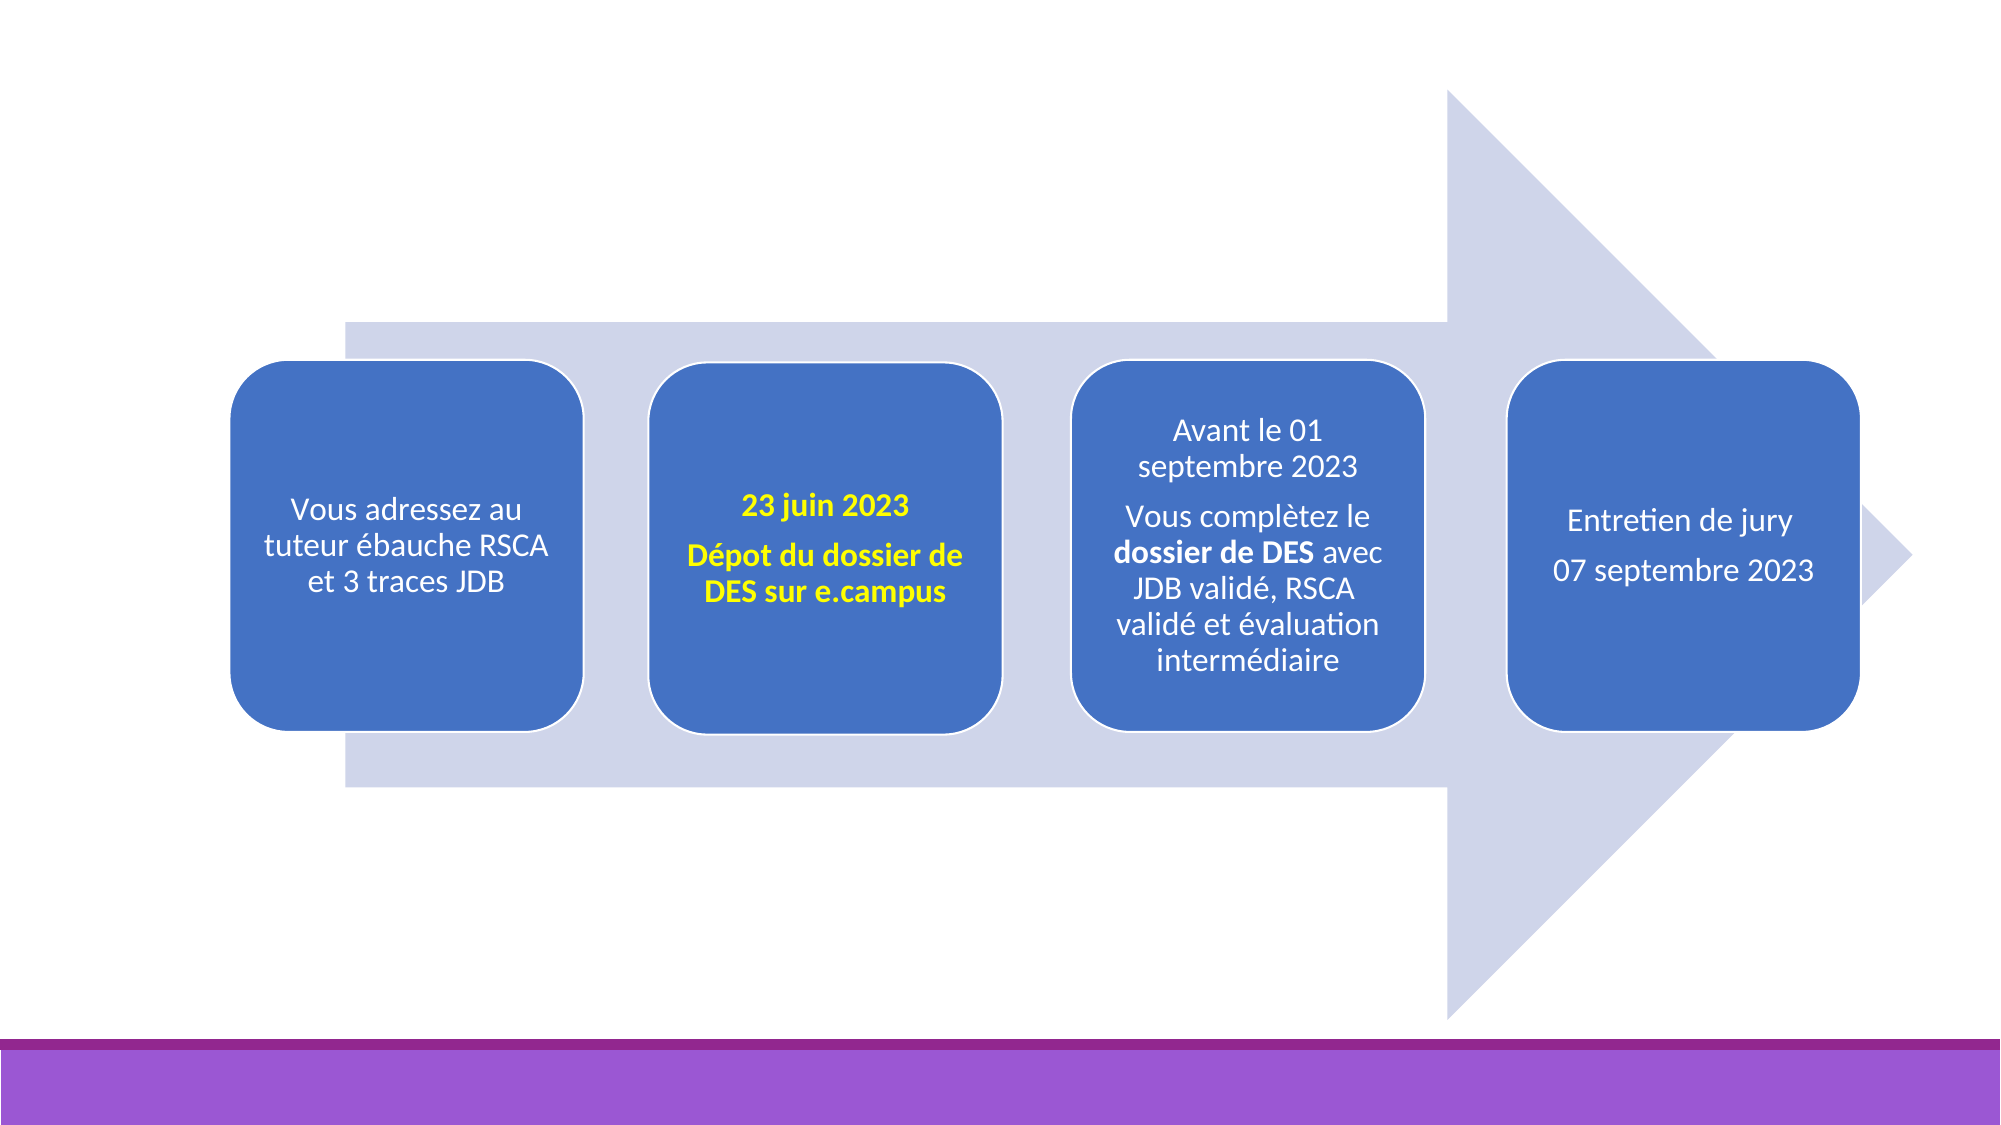

Vous adressez au tuteur ébauche RSCA et 3 traces JDB
Avant le 01 septembre 2023
Vous complètez le dossier de DES avec JDB validé, RSCA validé et évaluation intermédiaire
Entretien de jury
07 septembre 2023
23 juin 2023
Dépot du dossier de DES sur e.campus